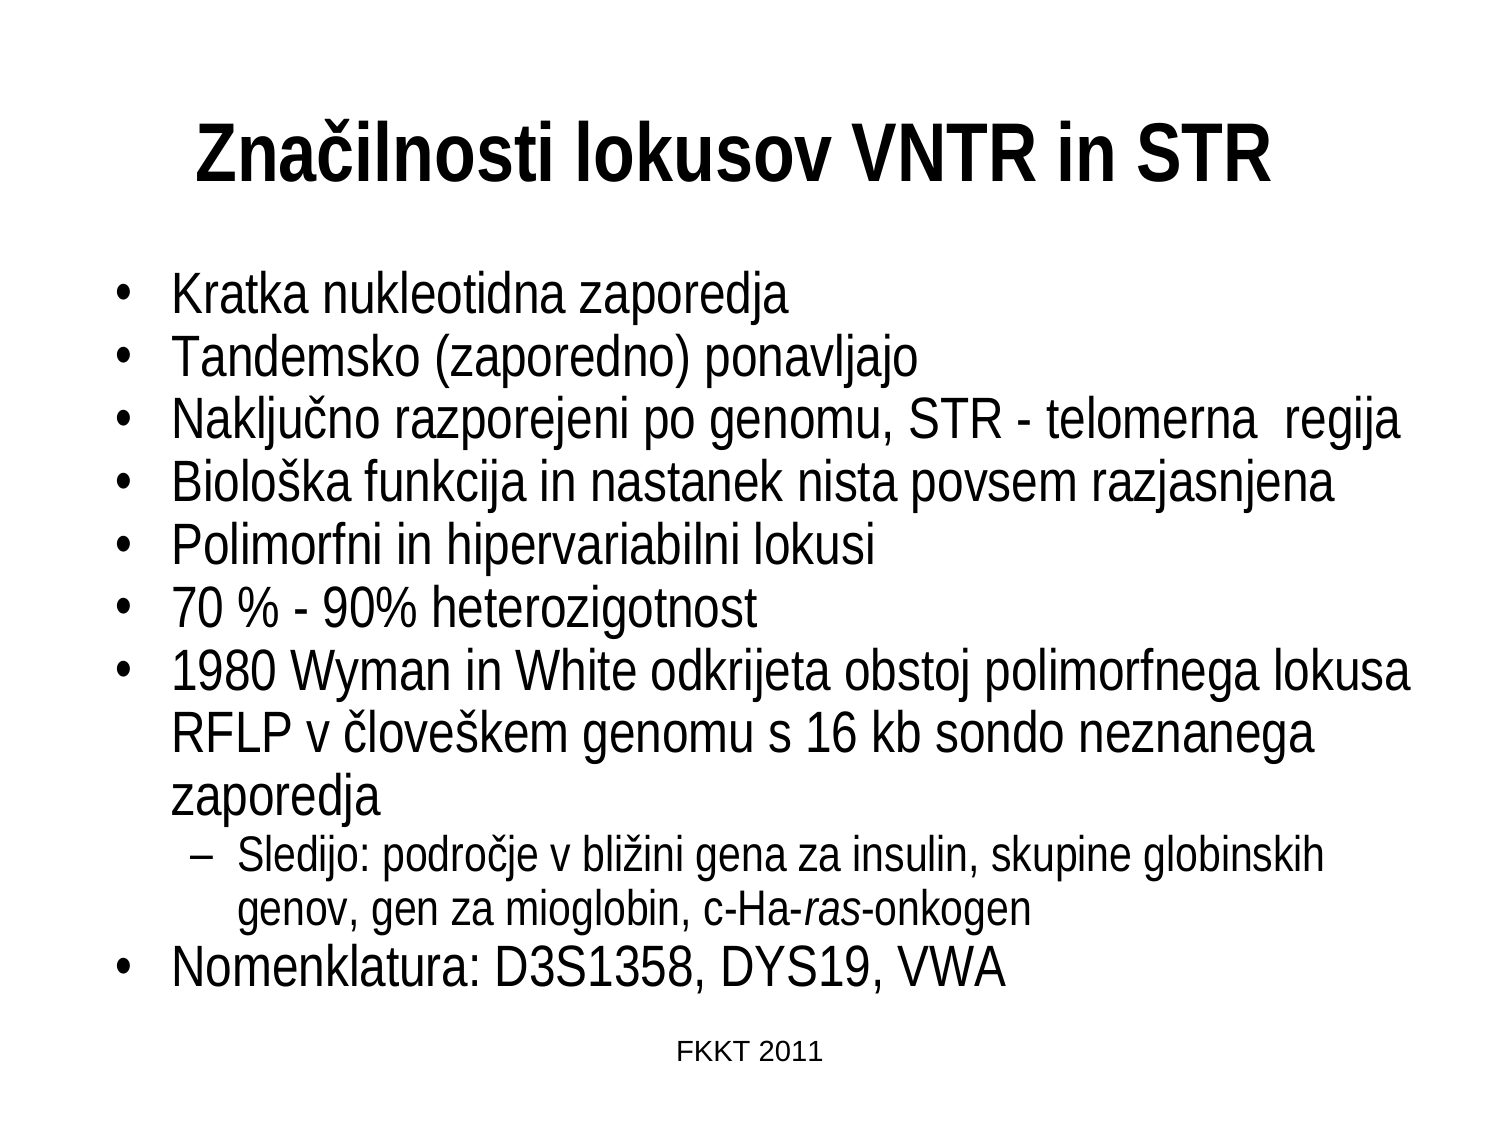

# Značilnosti lokusov VNTR in STR
Kratka nukleotidna zaporedja
Tandemsko (zaporedno) ponavljajo
Naključno razporejeni po genomu, STR - telomerna regija
Biološka funkcija in nastanek nista povsem razjasnjena
Polimorfni in hipervariabilni lokusi
70 % - 90% heterozigotnost
1980 Wyman in White odkrijeta obstoj polimorfnega lokusa RFLP v človeškem genomu s 16 kb sondo neznanega zaporedja
Sledijo: področje v bližini gena za insulin, skupine globinskih genov, gen za mioglobin, c-Ha-ras-onkogen
Nomenklatura: D3S1358, DYS19, VWA
FKKT 2011